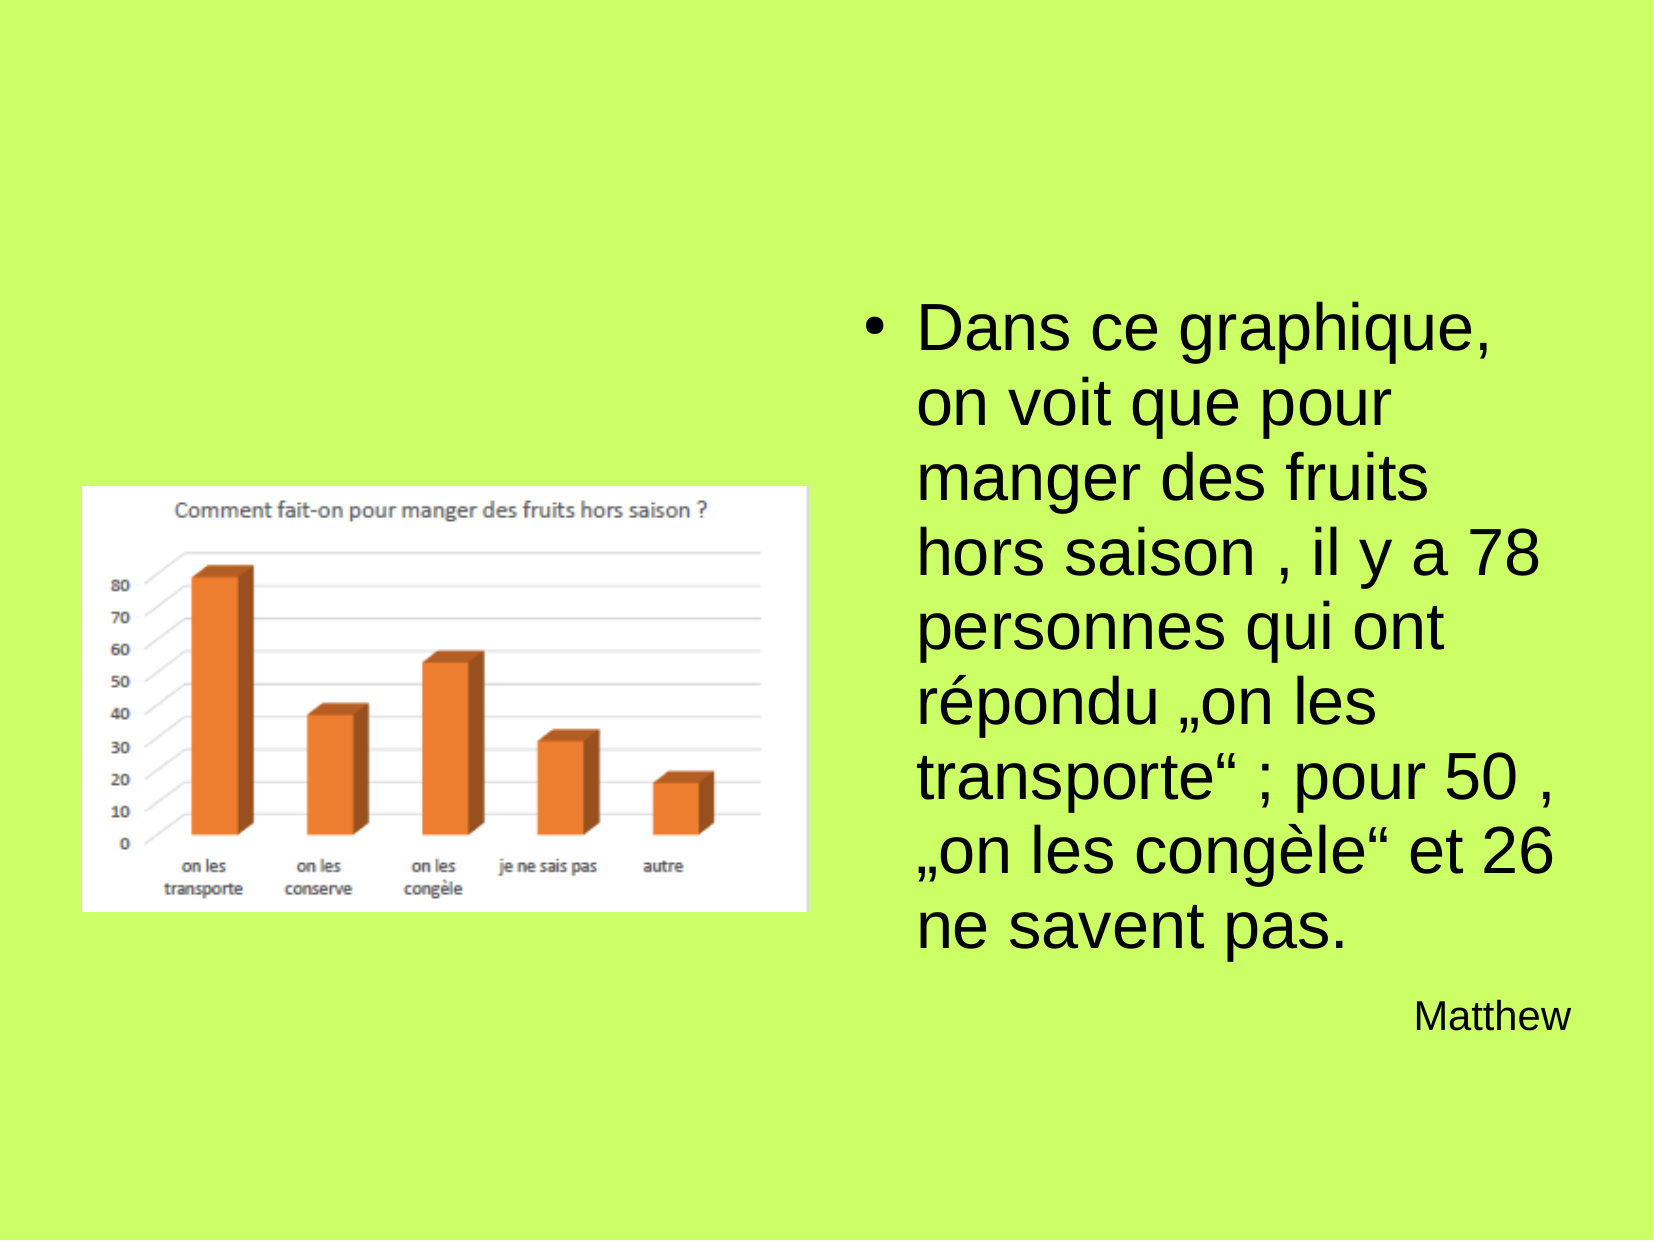

#
Dans ce graphique, on voit que pour manger des fruits hors saison , il y a 78 personnes qui ont répondu „on les transporte“ ; pour 50 , „on les congèle“ et 26 ne savent pas.
Matthew